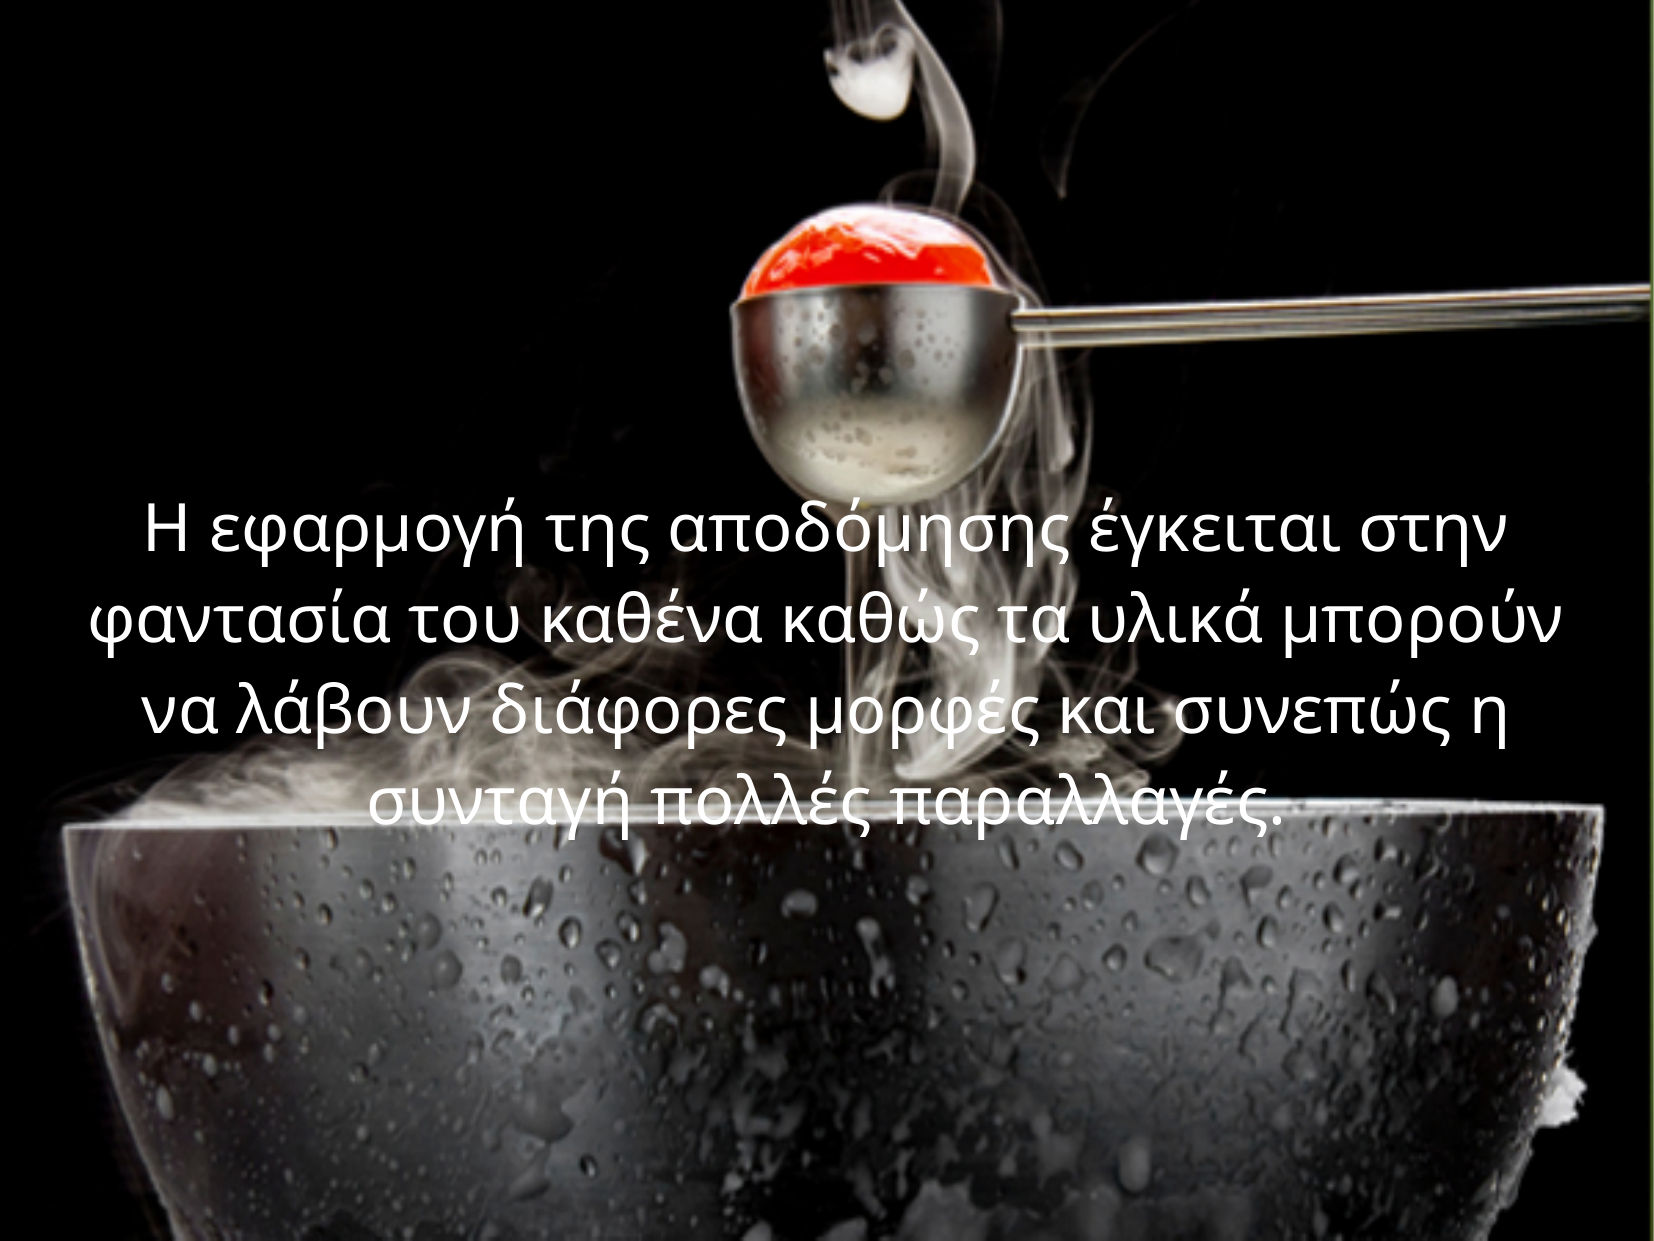

# Η εφαρμογή της αποδόμησης έγκειται στην φαντασία του καθένα καθώς τα υλικά μπορούν να λάβουν διάφορες μορφές και συνεπώς η συνταγή πολλές παραλλαγές.